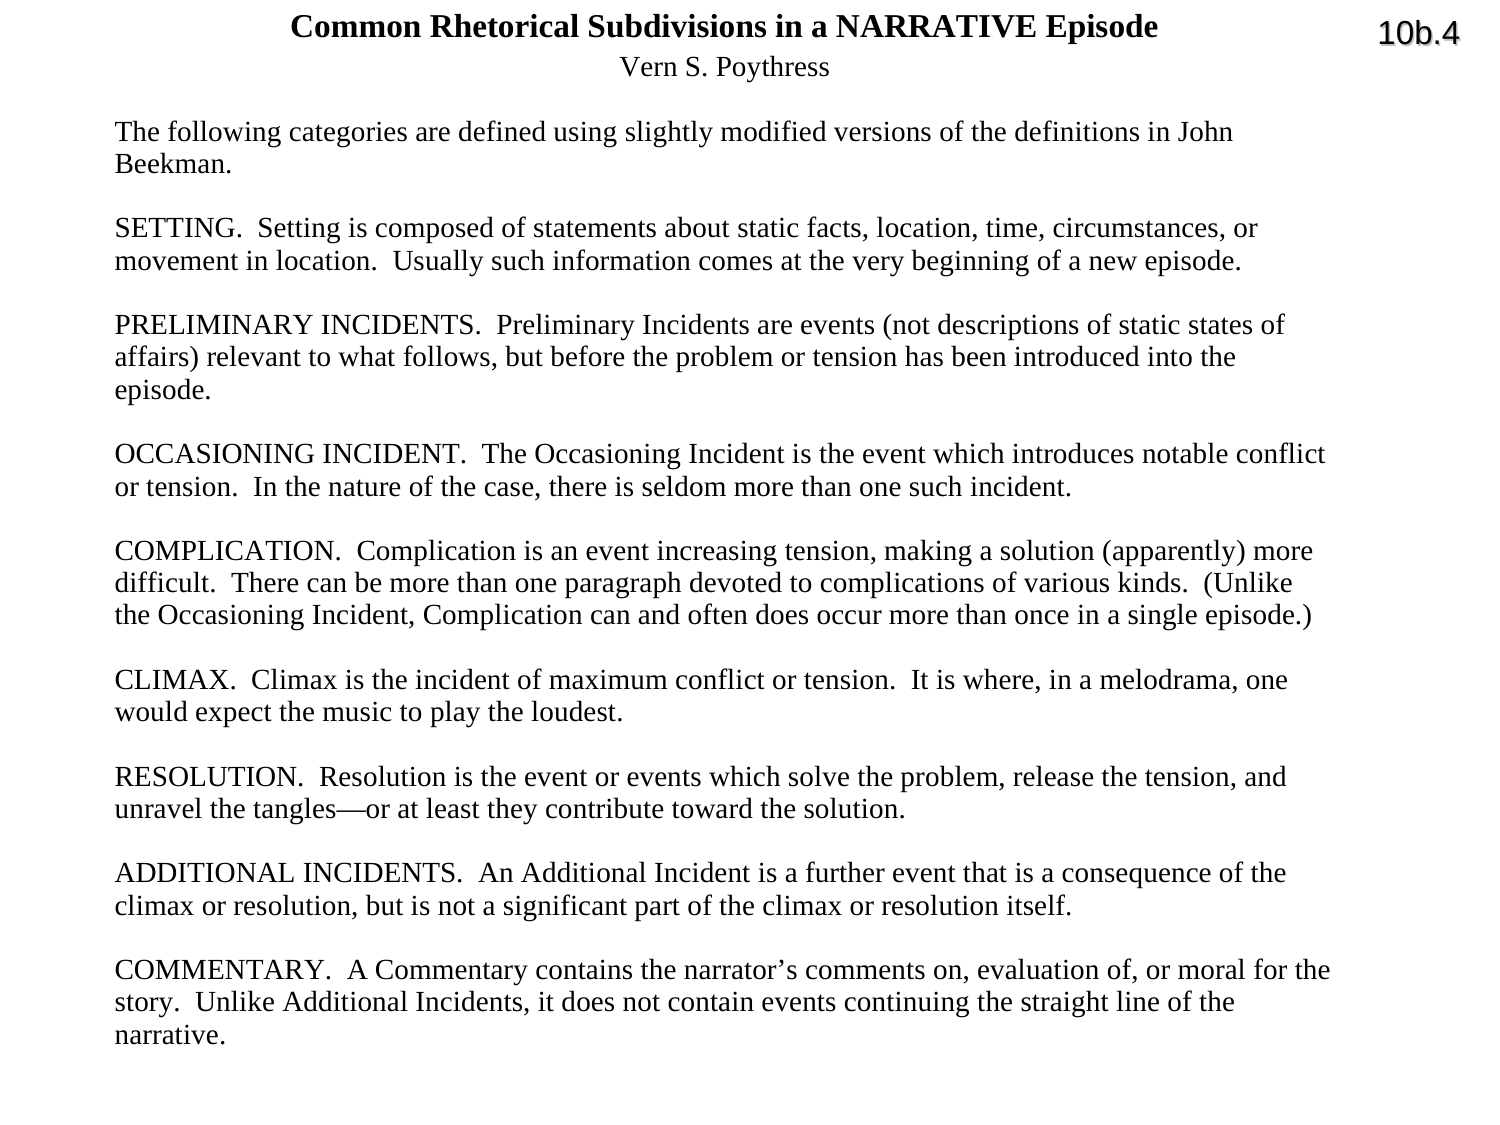

Common Rhetorical Subdivisions in a NARRATIVE Episode
Vern S. Poythress
The following categories are defined using slightly modified versions of the definitions in John Beekman.
SETTING. Setting is composed of statements about static facts, location, time, circumstances, or movement in location. Usually such information comes at the very beginning of a new episode.
PRELIMINARY INCIDENTS. Preliminary Incidents are events (not descriptions of static states of affairs) relevant to what follows, but before the problem or tension has been introduced into the episode.
OCCASIONING INCIDENT. The Occasioning Incident is the event which introduces notable conflict or tension. In the nature of the case, there is seldom more than one such incident.
COMPLICATION. Complication is an event increasing tension, making a solution (apparently) more difficult. There can be more than one paragraph devoted to complications of various kinds. (Unlike the Occasioning Incident, Complication can and often does occur more than once in a single episode.)
CLIMAX. Climax is the incident of maximum conflict or tension. It is where, in a melodrama, one would expect the music to play the loudest.
RESOLUTION. Resolution is the event or events which solve the problem, release the tension, and unravel the tangles—or at least they contribute toward the solution.
ADDITIONAL INCIDENTS. An Additional Incident is a further event that is a consequence of the climax or resolution, but is not a significant part of the climax or resolution itself.
COMMENTARY. A Commentary contains the narrator’s comments on, evaluation of, or moral for the story. Unlike Additional Incidents, it does not contain events continuing the straight line of the narrative.
10b.4